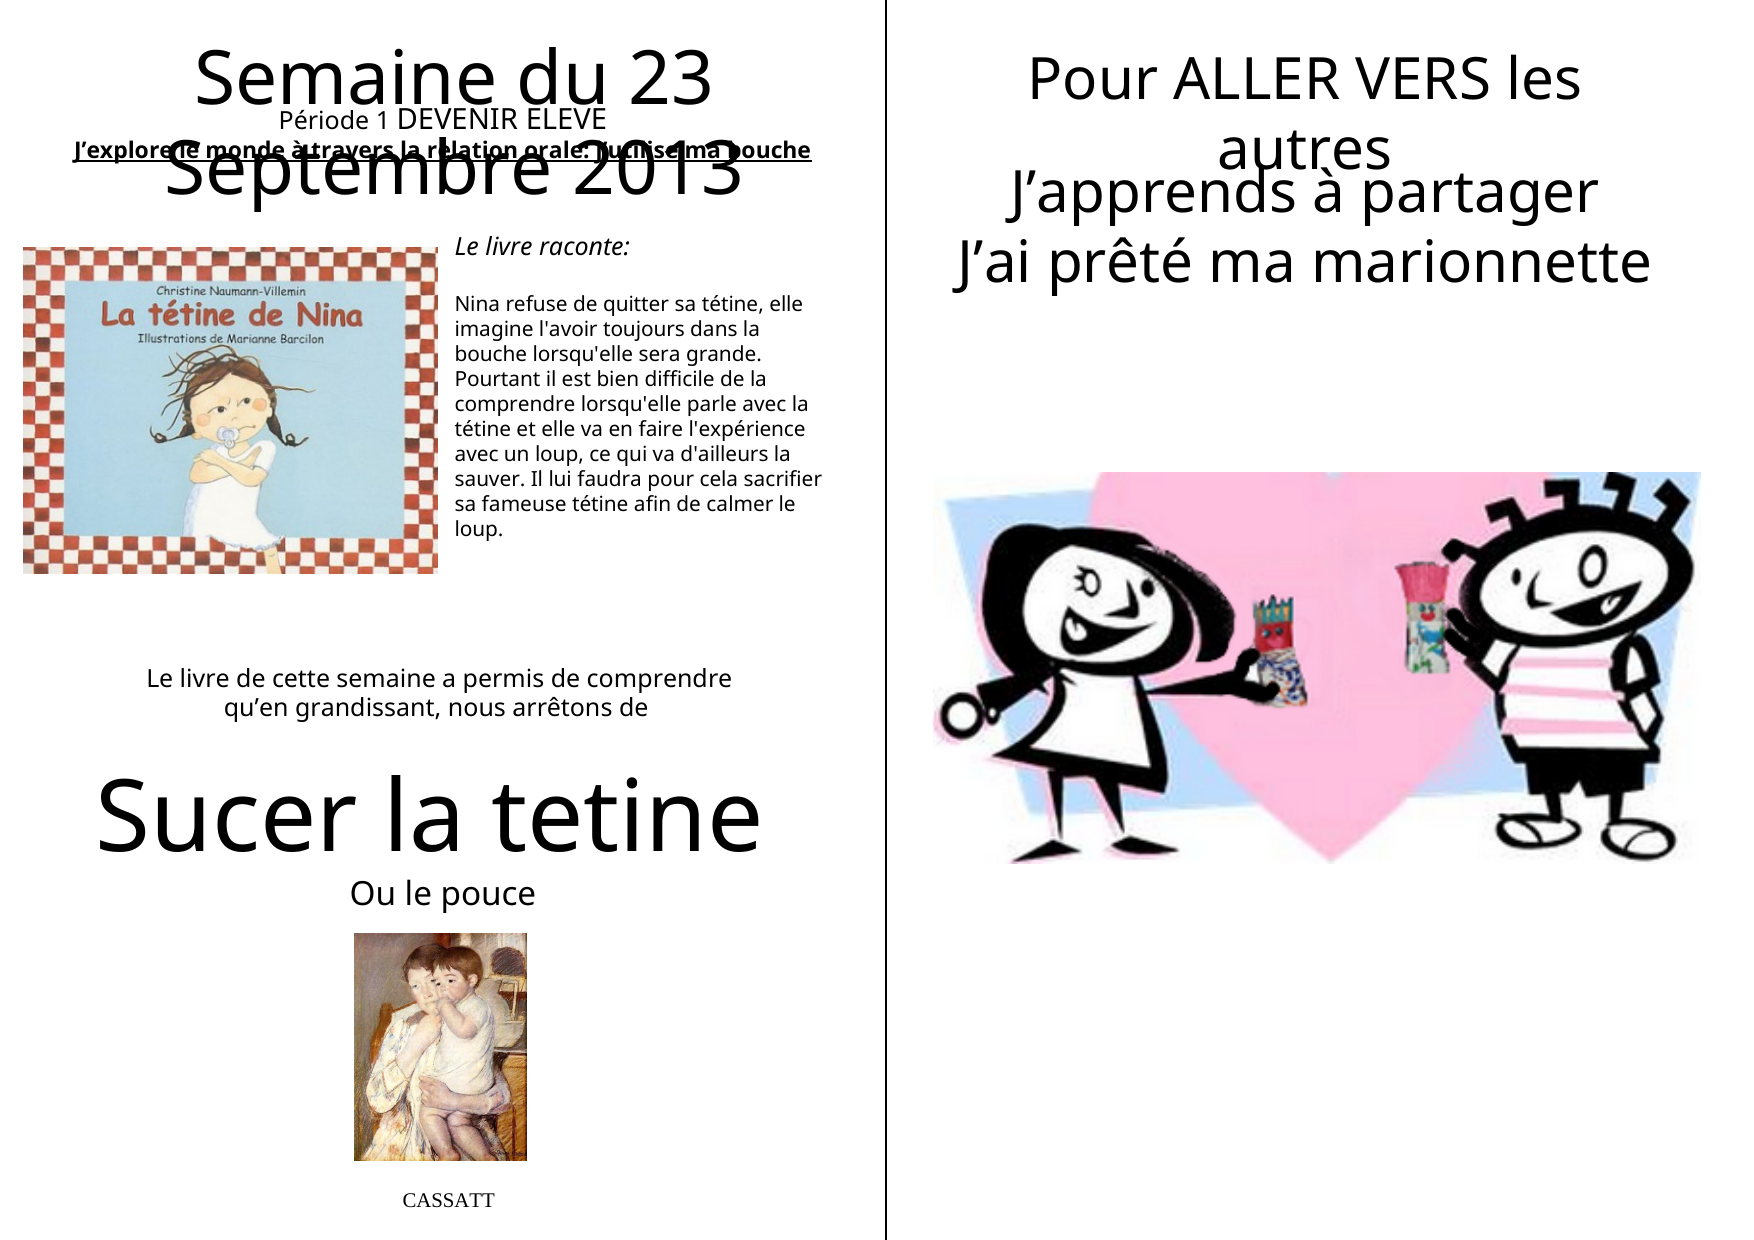

Semaine du 23 Septembre 2013
Pour ALLER VERS les autres
Période 1 DEVENIR ELEVE
J’explore le monde à travers la relation orale: j’utilise ma bouche
J’apprends à partager
J’ai prêté ma marionnette
Le livre raconte:
Nina refuse de quitter sa tétine, elle imagine l'avoir toujours dans la bouche lorsqu'elle sera grande. Pourtant il est bien difficile de la comprendre lorsqu'elle parle avec la tétine et elle va en faire l'expérience avec un loup, ce qui va d'ailleurs la sauver. Il lui faudra pour cela sacrifier sa fameuse tétine afin de calmer le loup.
Le livre de cette semaine a permis de comprendre
qu’en grandissant, nous arrêtons de
Sucer la tetine
Ou le pouce
CASSATT